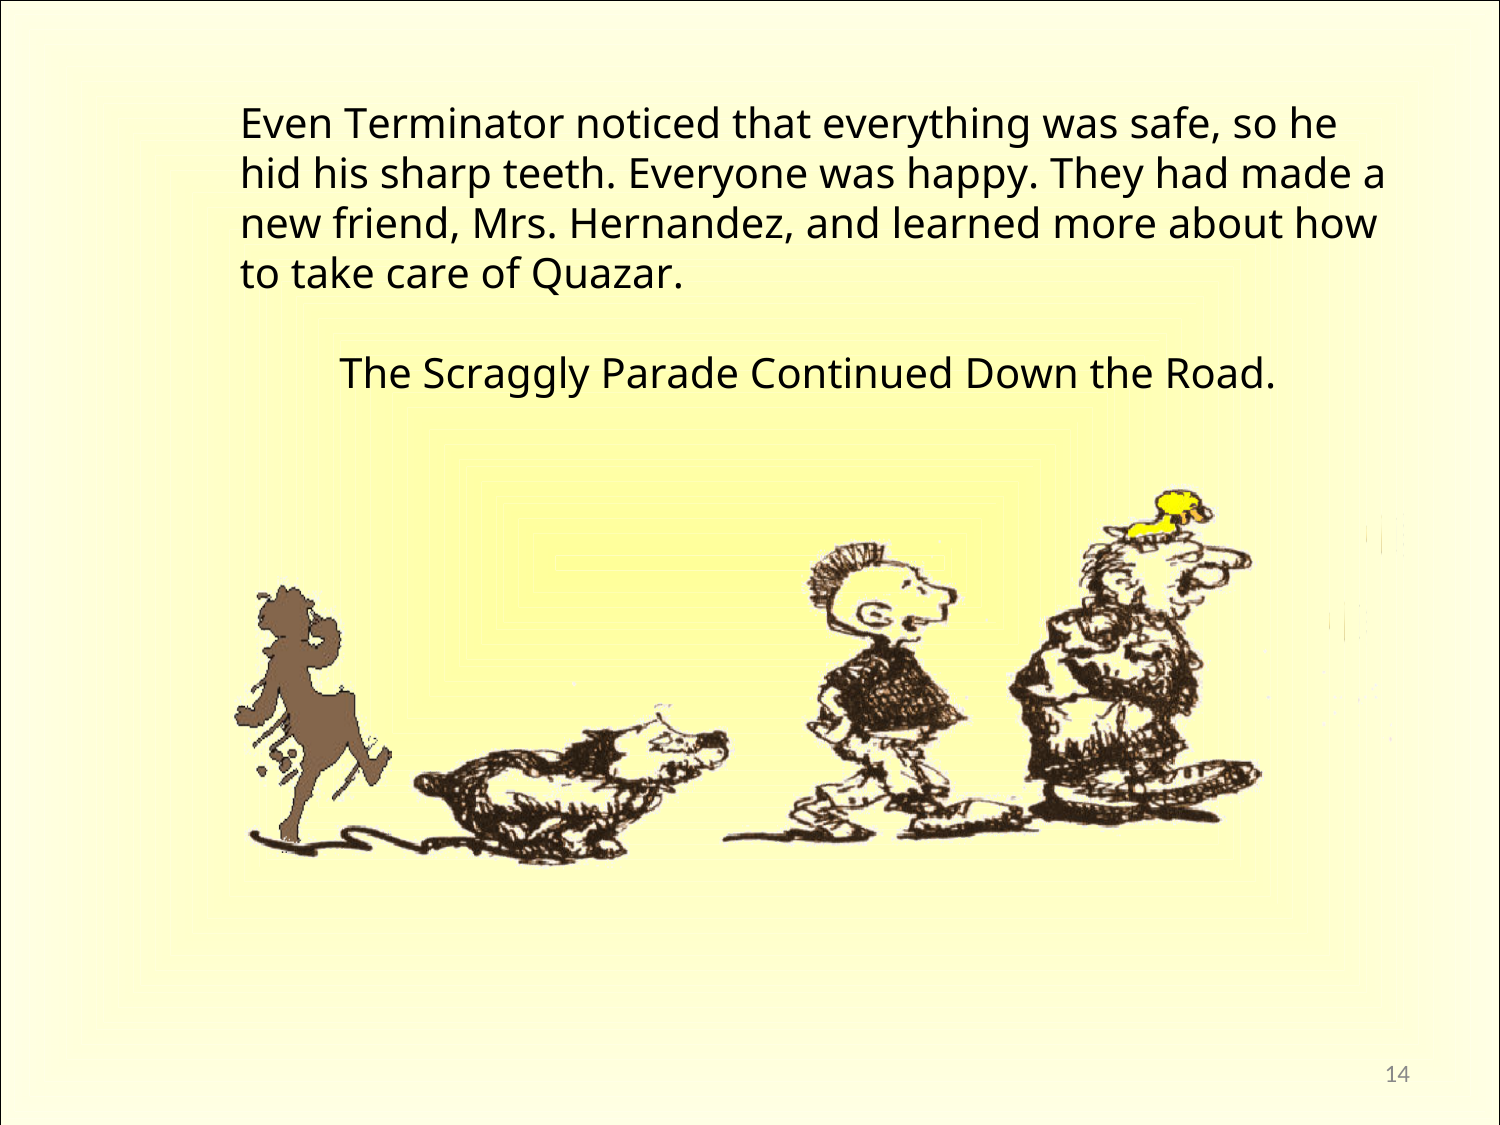

Even Terminator noticed that everything was safe, so he hid his sharp teeth. Everyone was happy. They had made a new friend, Mrs. Hernandez, and learned more about how to take care of Quazar.
The Scraggly Parade Continued Down the Road.